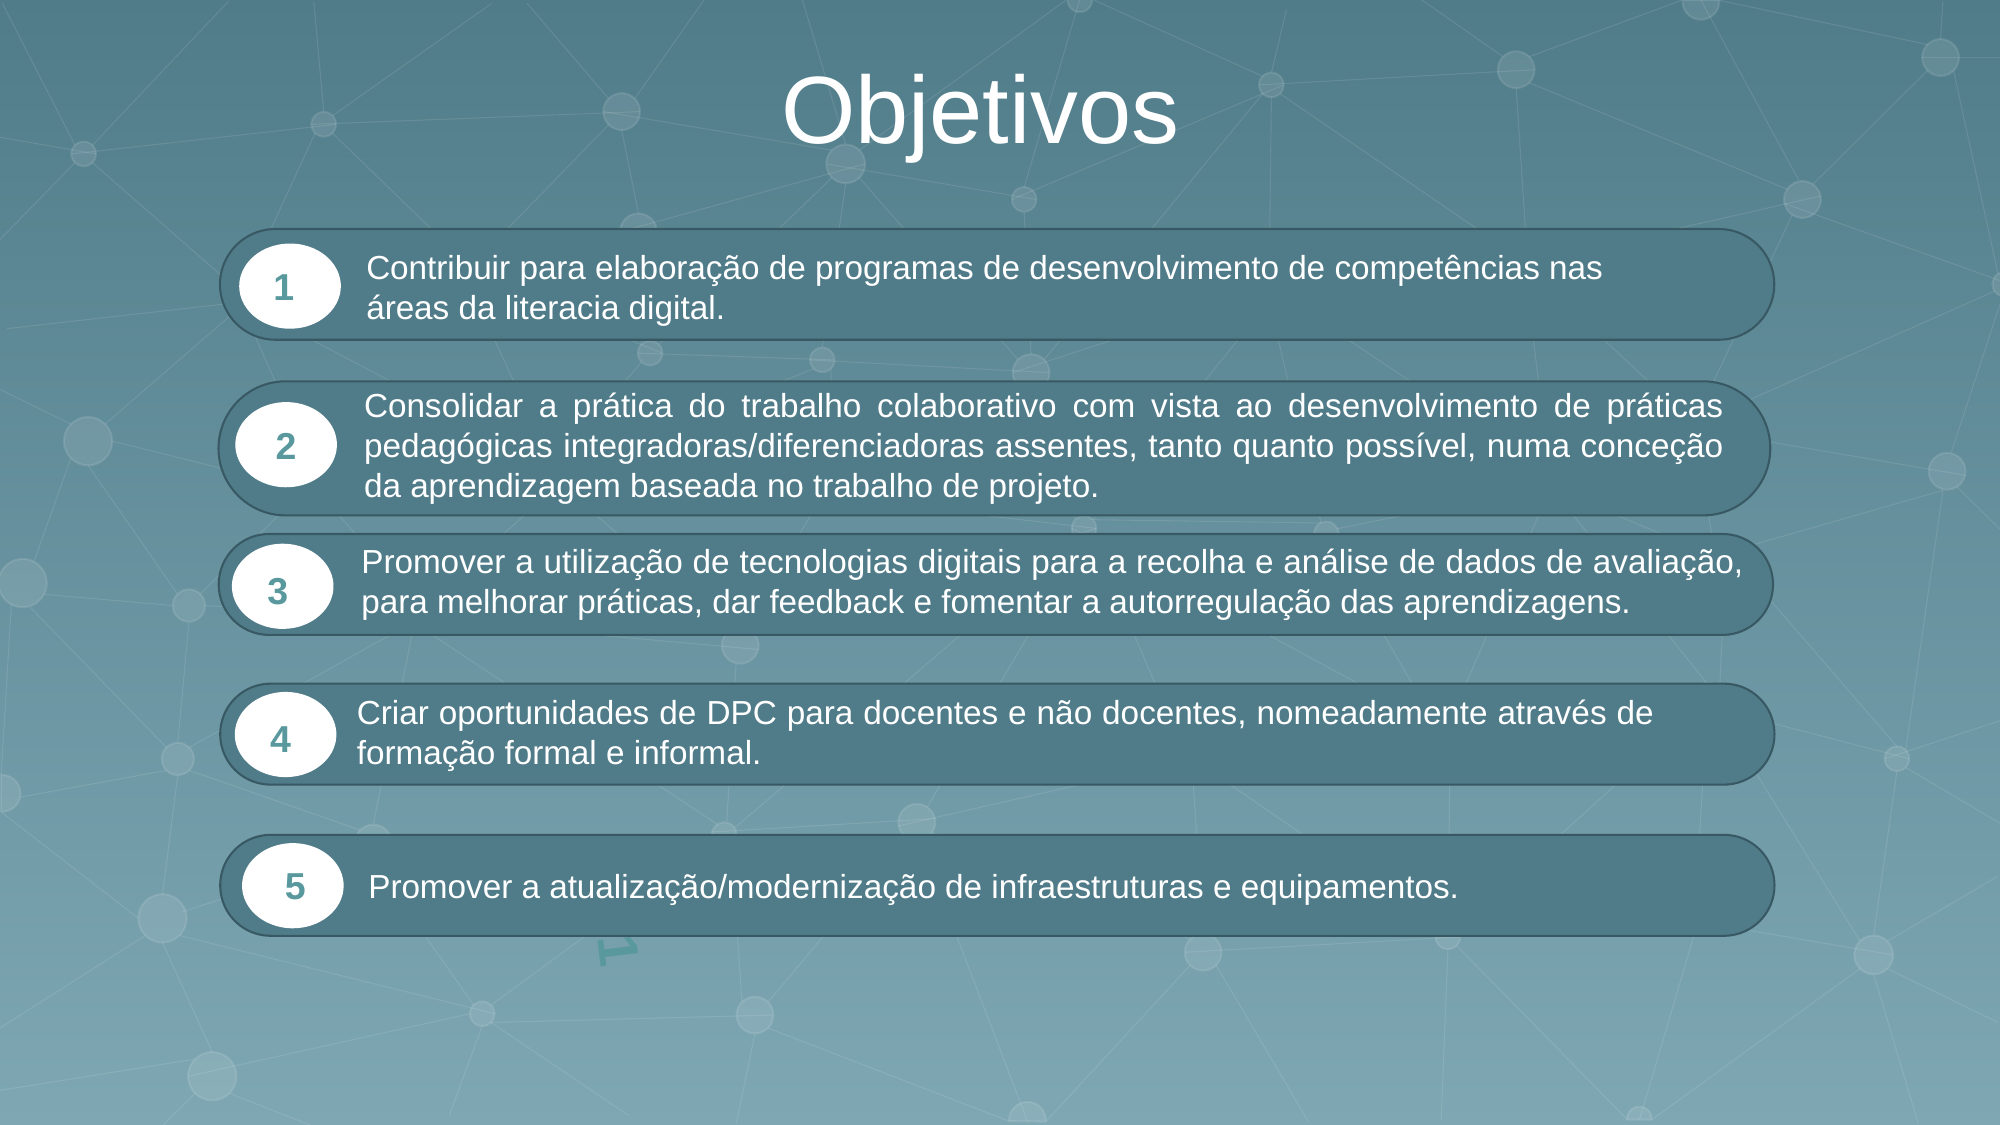

# Objetivos
Contribuir para elaboração de programas de desenvolvimento de competências nas áreas da literacia digital.
1
Consolidar a prática do trabalho colaborativo com vista ao desenvolvimento de práticas pedagógicas integradoras/diferenciadoras assentes, tanto quanto possível, numa conceção da aprendizagem baseada no trabalho de projeto.
2
Promover a utilização de tecnologias digitais para a recolha e análise de dados de avaliação, para melhorar práticas, dar feedback e fomentar a autorregulação das aprendizagens.
3
Criar oportunidades de DPC para docentes e não docentes, nomeadamente através de formação formal e informal.
4
5
Promover a atualização/modernização de infraestruturas e equipamentos.
1